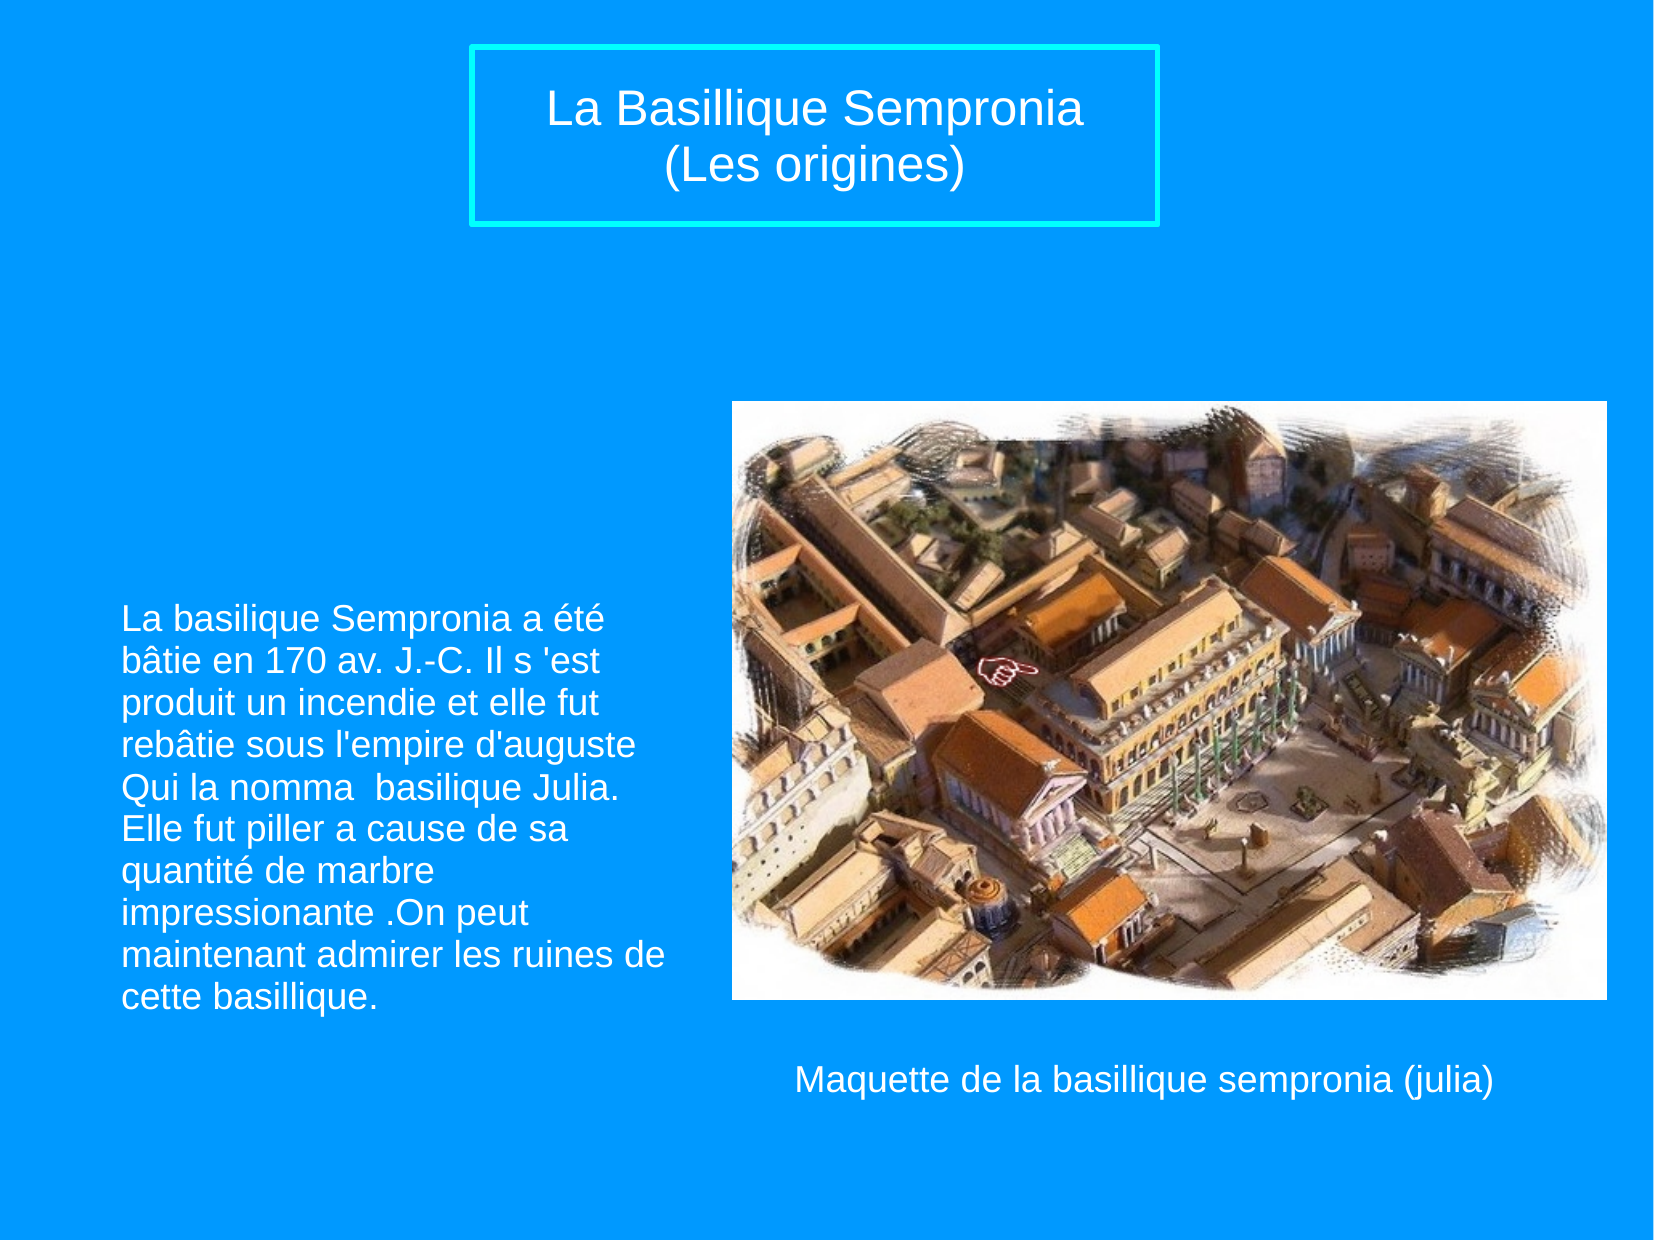

La Basillique Sempronia
(Les origines)
La Basillique Sempronia
(Les origines)
La basilique Sempronia a été bâtie en 170 av. J.-C. Il s 'est produit un incendie et elle fut rebâtie sous l'empire d'auguste
Qui la nomma basilique Julia. Elle fut piller a cause de sa quantité de marbre impressionante .On peut maintenant admirer les ruines de cette basillique.
Maquette de la basillique sempronia (julia)